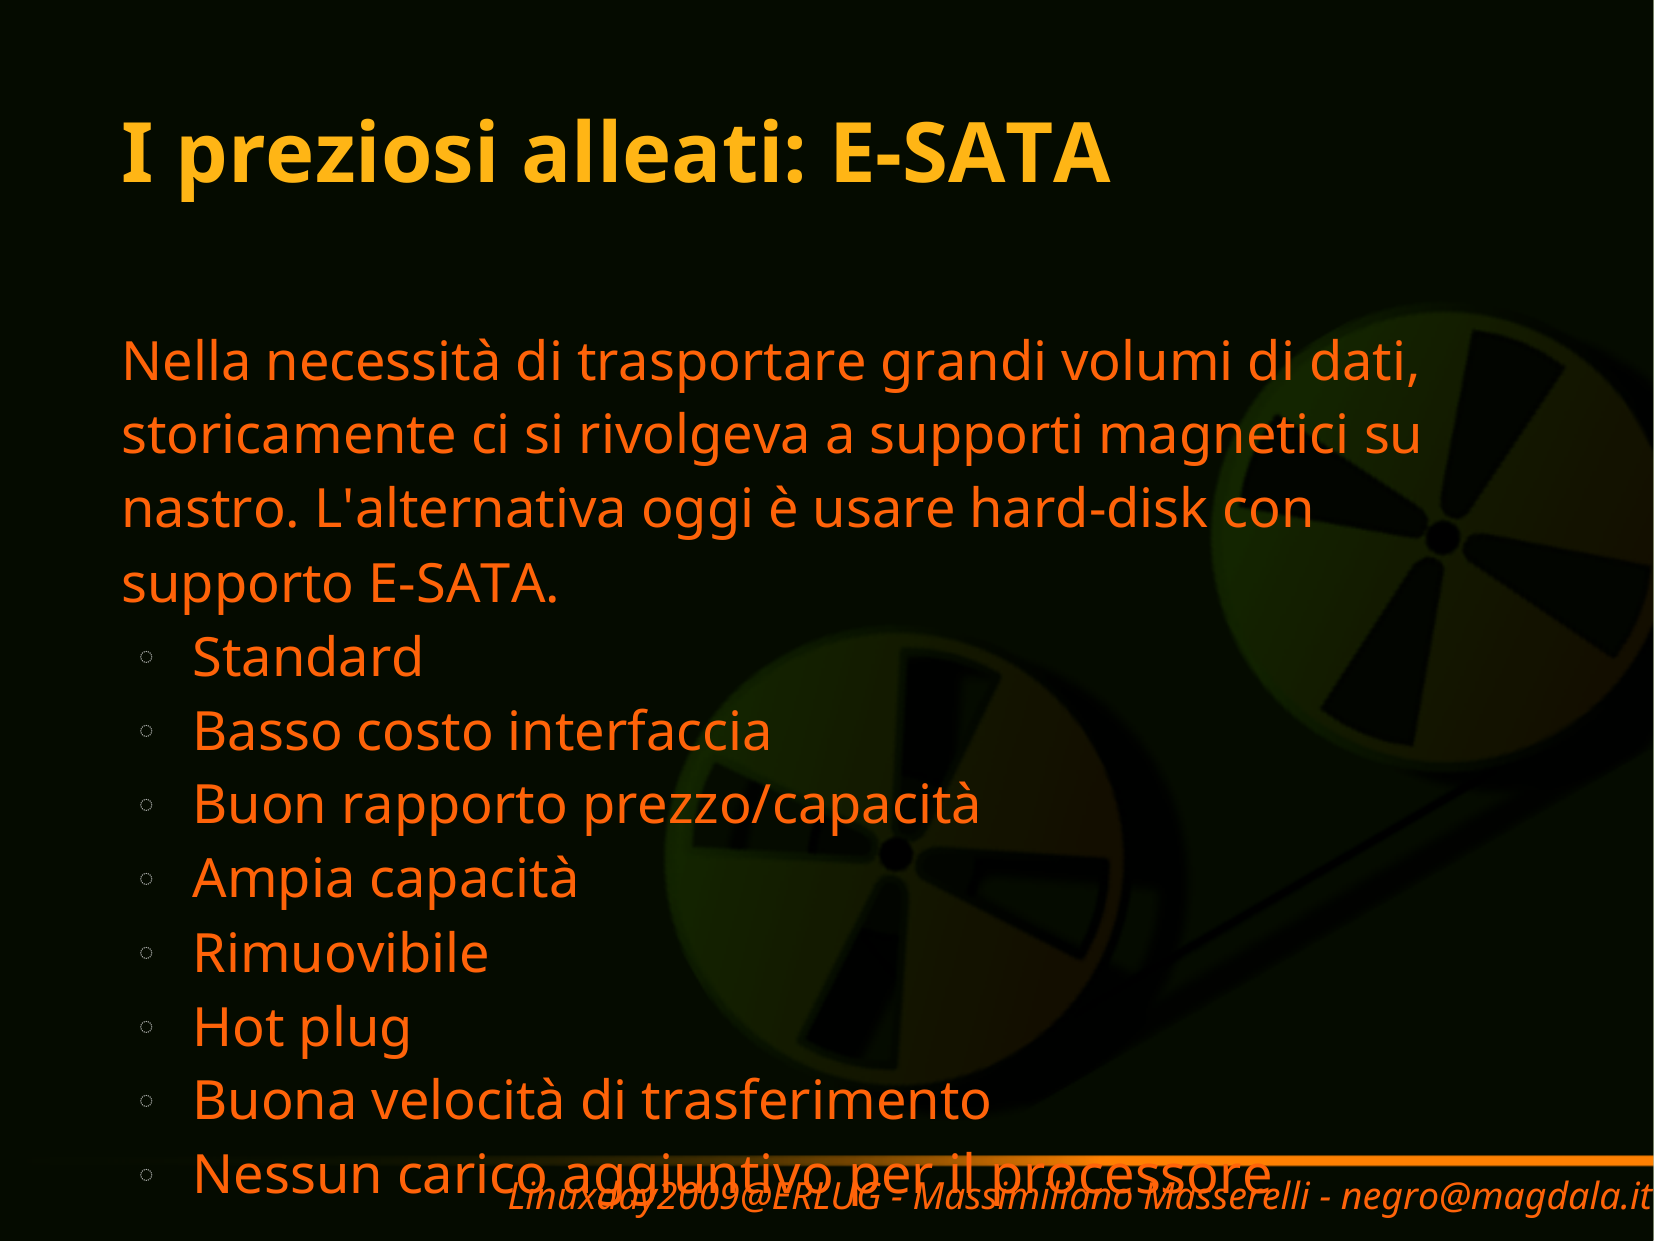

# I preziosi alleati: E-SATA
Nella necessità di trasportare grandi volumi di dati, storicamente ci si rivolgeva a supporti magnetici su nastro. L'alternativa oggi è usare hard-disk con supporto E-SATA.
Standard
Basso costo interfaccia
Buon rapporto prezzo/capacità
Ampia capacità
Rimuovibile
Hot plug
Buona velocità di trasferimento
Nessun carico aggiuntivo per il processore